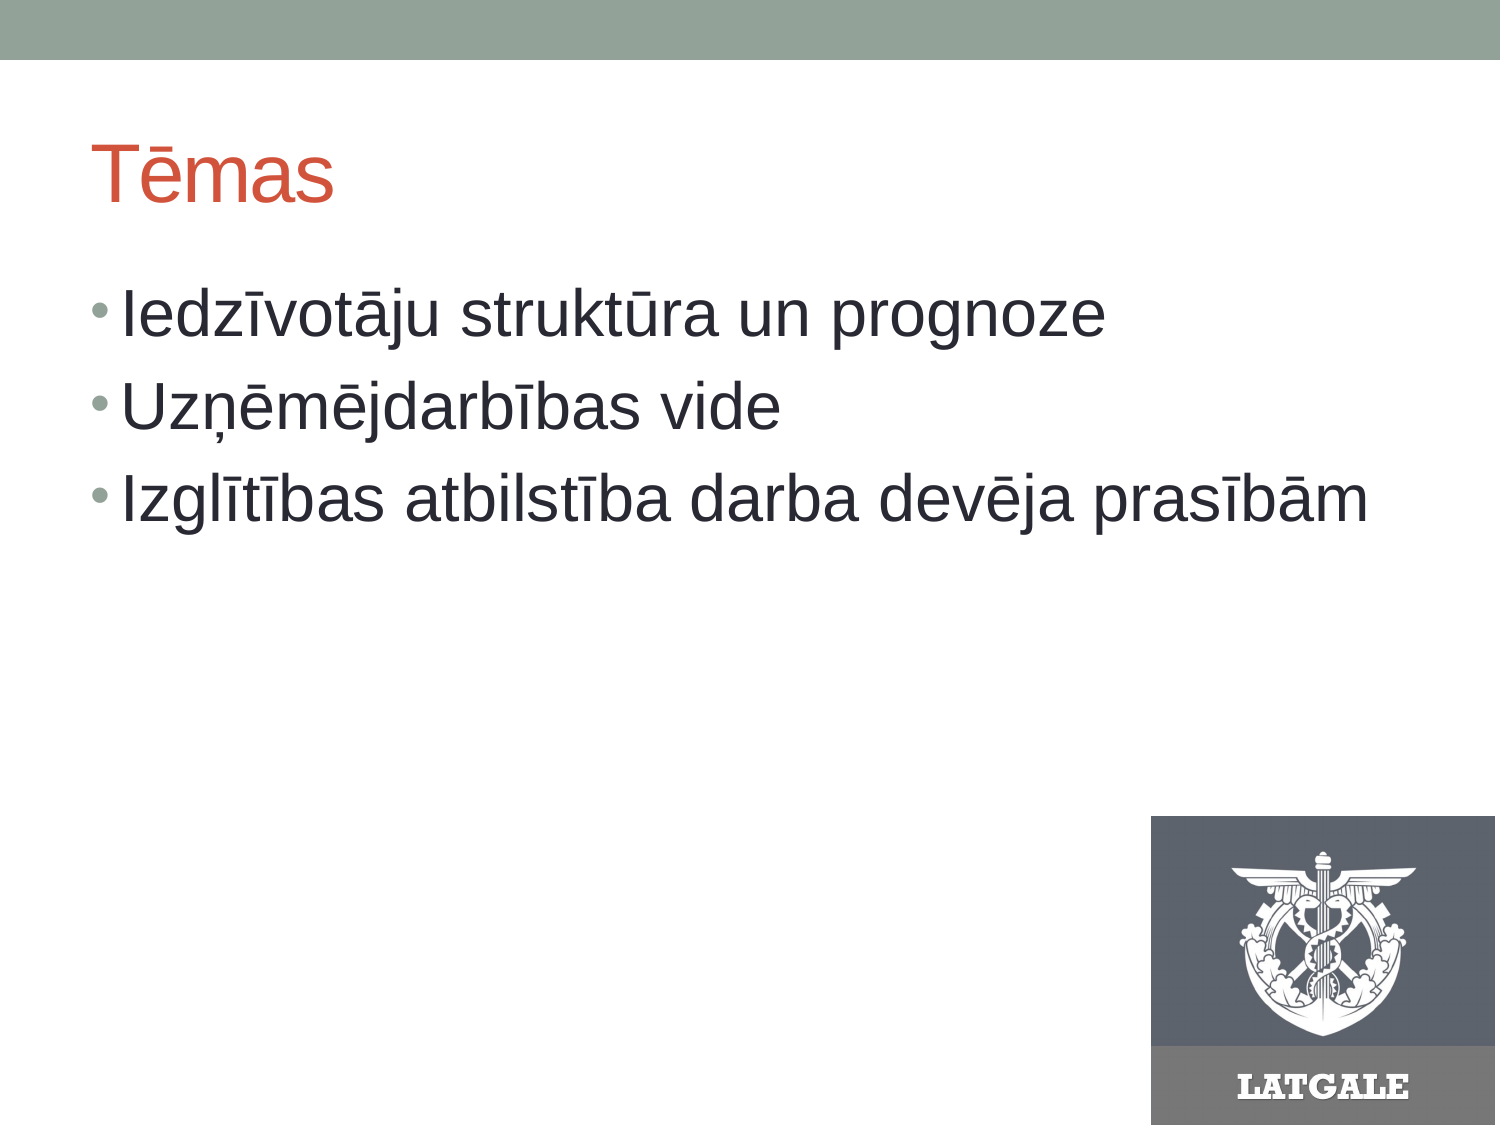

# Tēmas
Iedzīvotāju struktūra un prognoze
Uzņēmējdarbības vide
Izglītības atbilstība darba devēja prasībām